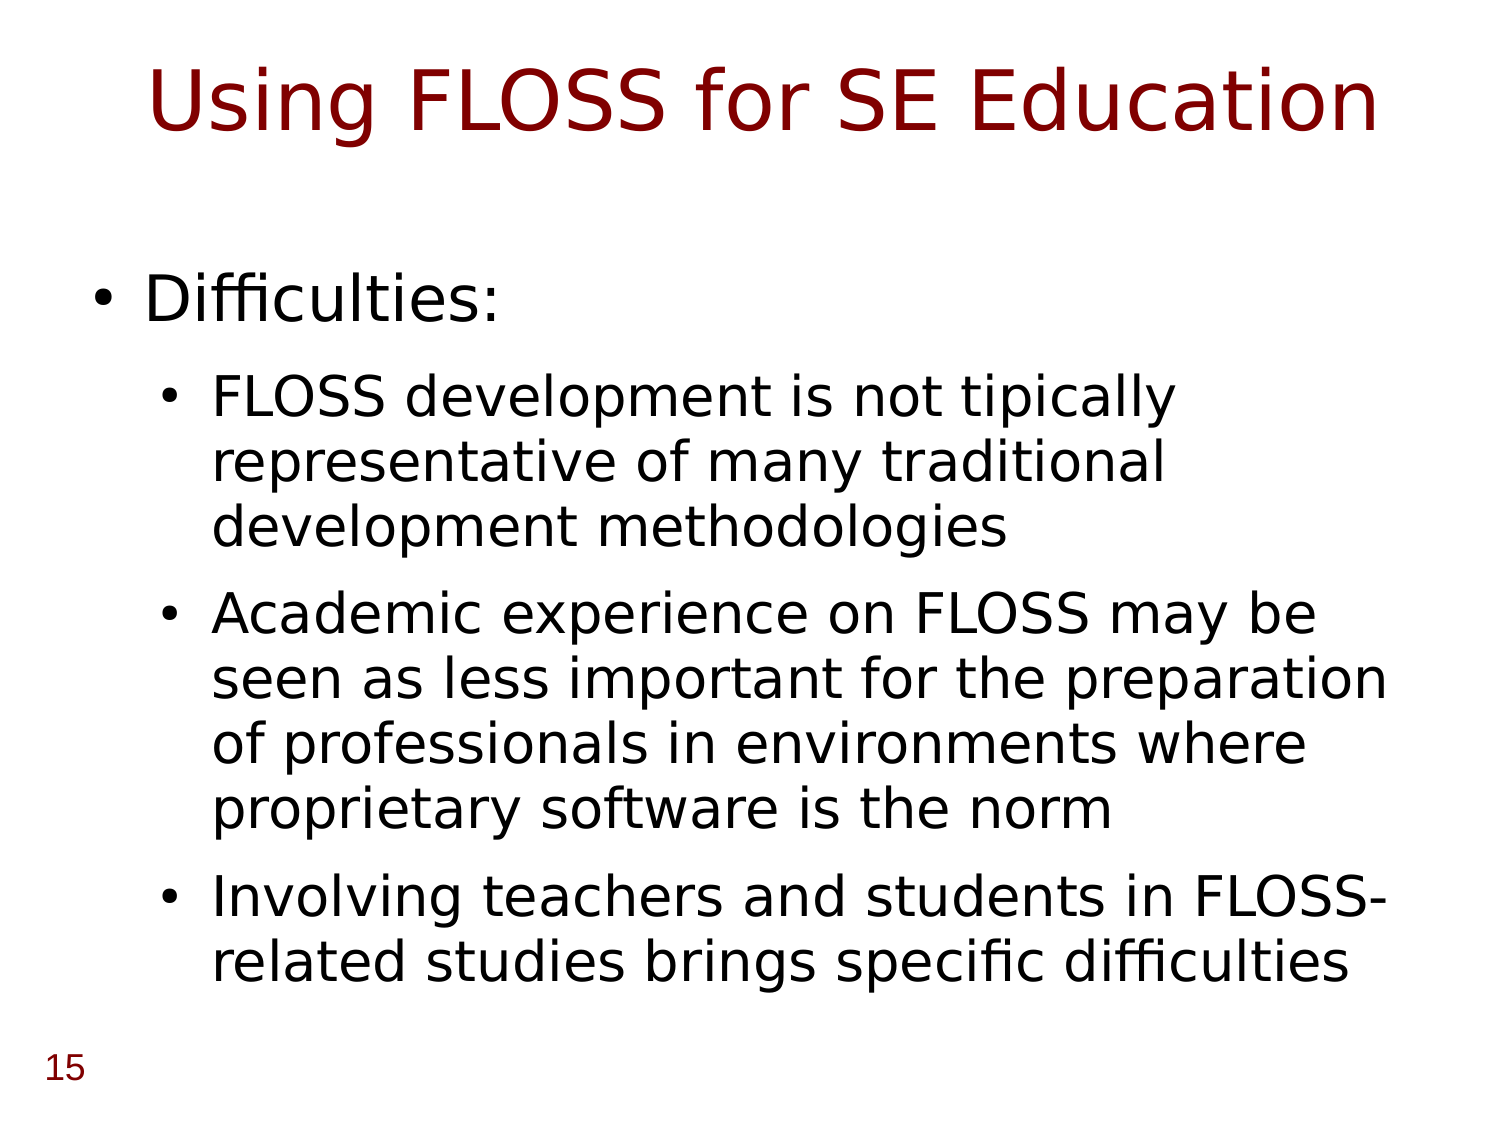

# Using FLOSS for SE Education
Difficulties:
FLOSS development is not tipically representative of many traditional development methodologies
Academic experience on FLOSS may be seen as less important for the preparation of professionals in environments where proprietary software is the norm
Involving teachers and students in FLOSS-related studies brings specific difficulties